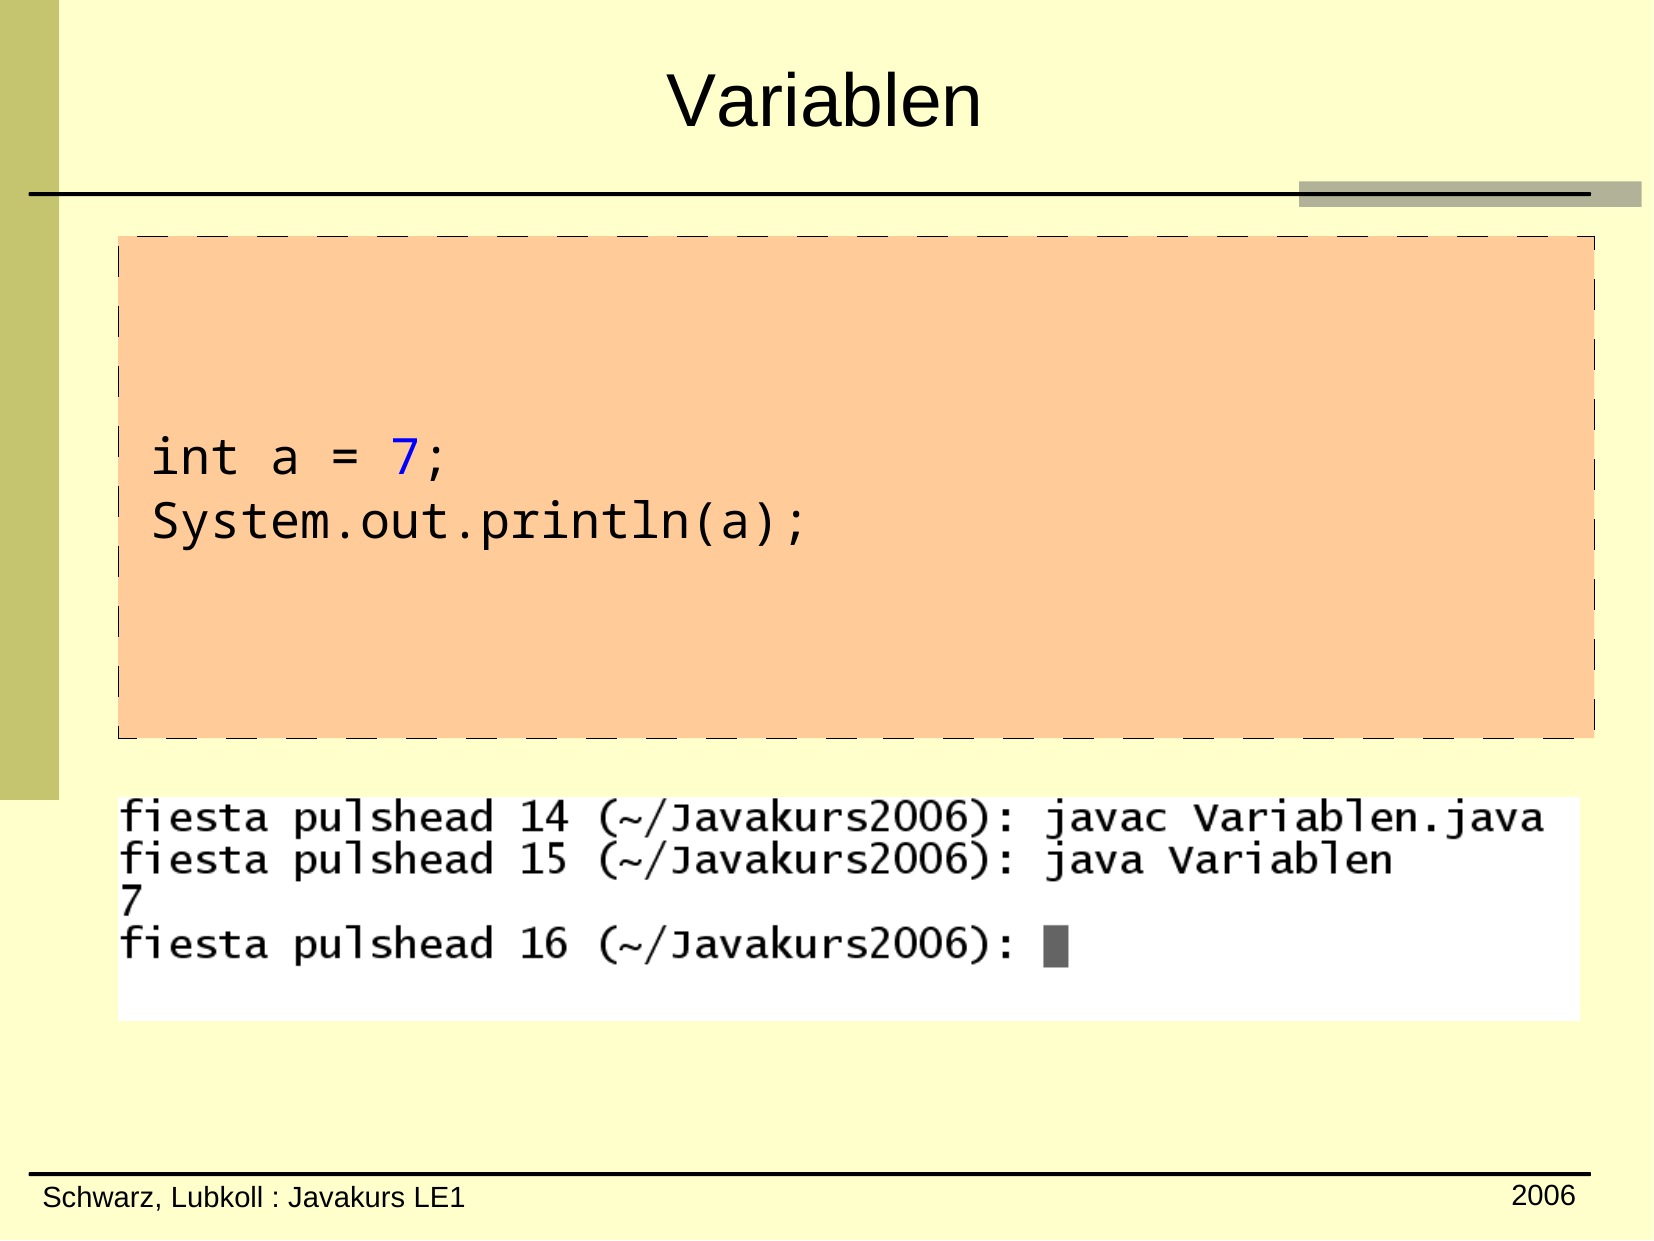

# Variablen
int a = 7;
System.out.println(a);